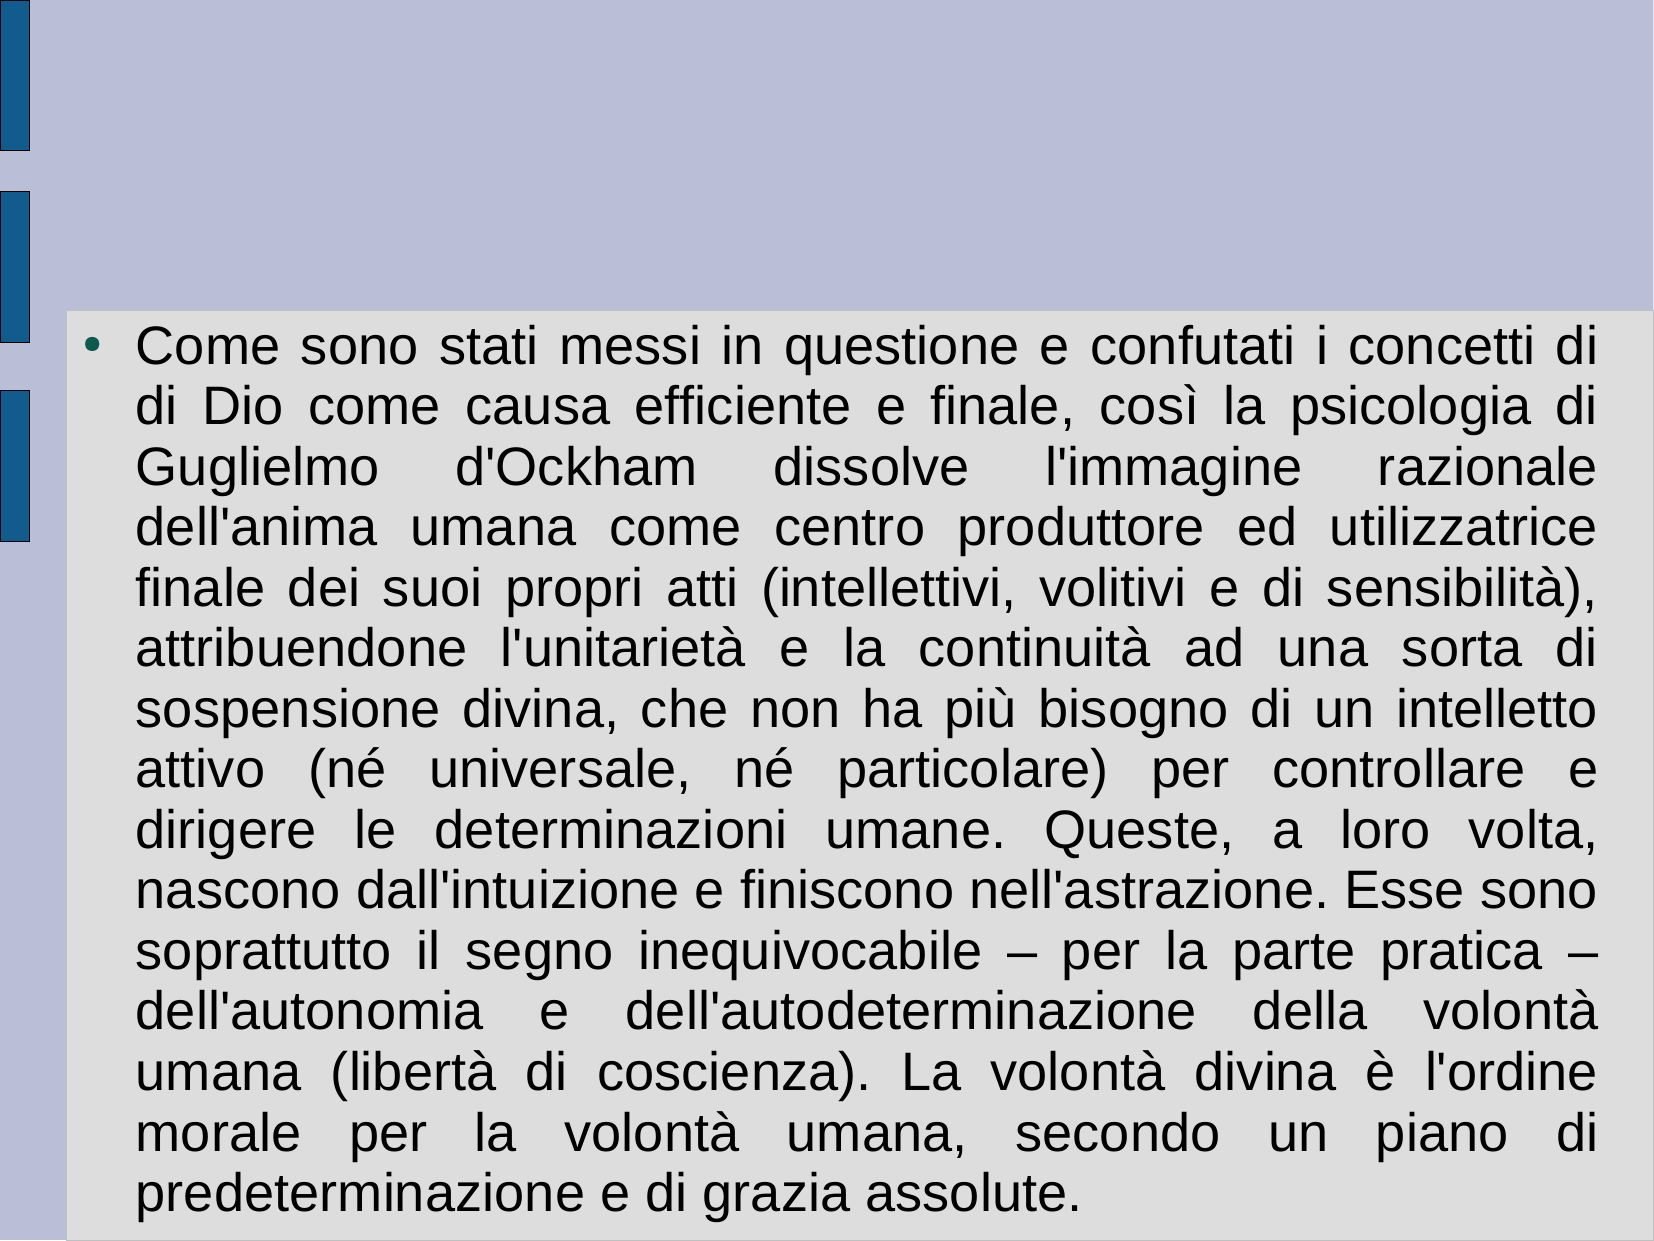

#
Come sono stati messi in questione e confutati i concetti di di Dio come causa efficiente e finale, così la psicologia di Guglielmo d'Ockham dissolve l'immagine razionale dell'anima umana come centro produttore ed utilizzatrice finale dei suoi propri atti (intellettivi, volitivi e di sensibilità), attribuendone l'unitarietà e la continuità ad una sorta di sospensione divina, che non ha più bisogno di un intelletto attivo (né universale, né particolare) per controllare e dirigere le determinazioni umane. Queste, a loro volta, nascono dall'intuizione e finiscono nell'astrazione. Esse sono soprattutto il segno inequivocabile – per la parte pratica – dell'autonomia e dell'autodeterminazione della volontà umana (libertà di coscienza). La volontà divina è l'ordine morale per la volontà umana, secondo un piano di predeterminazione e di grazia assolute.